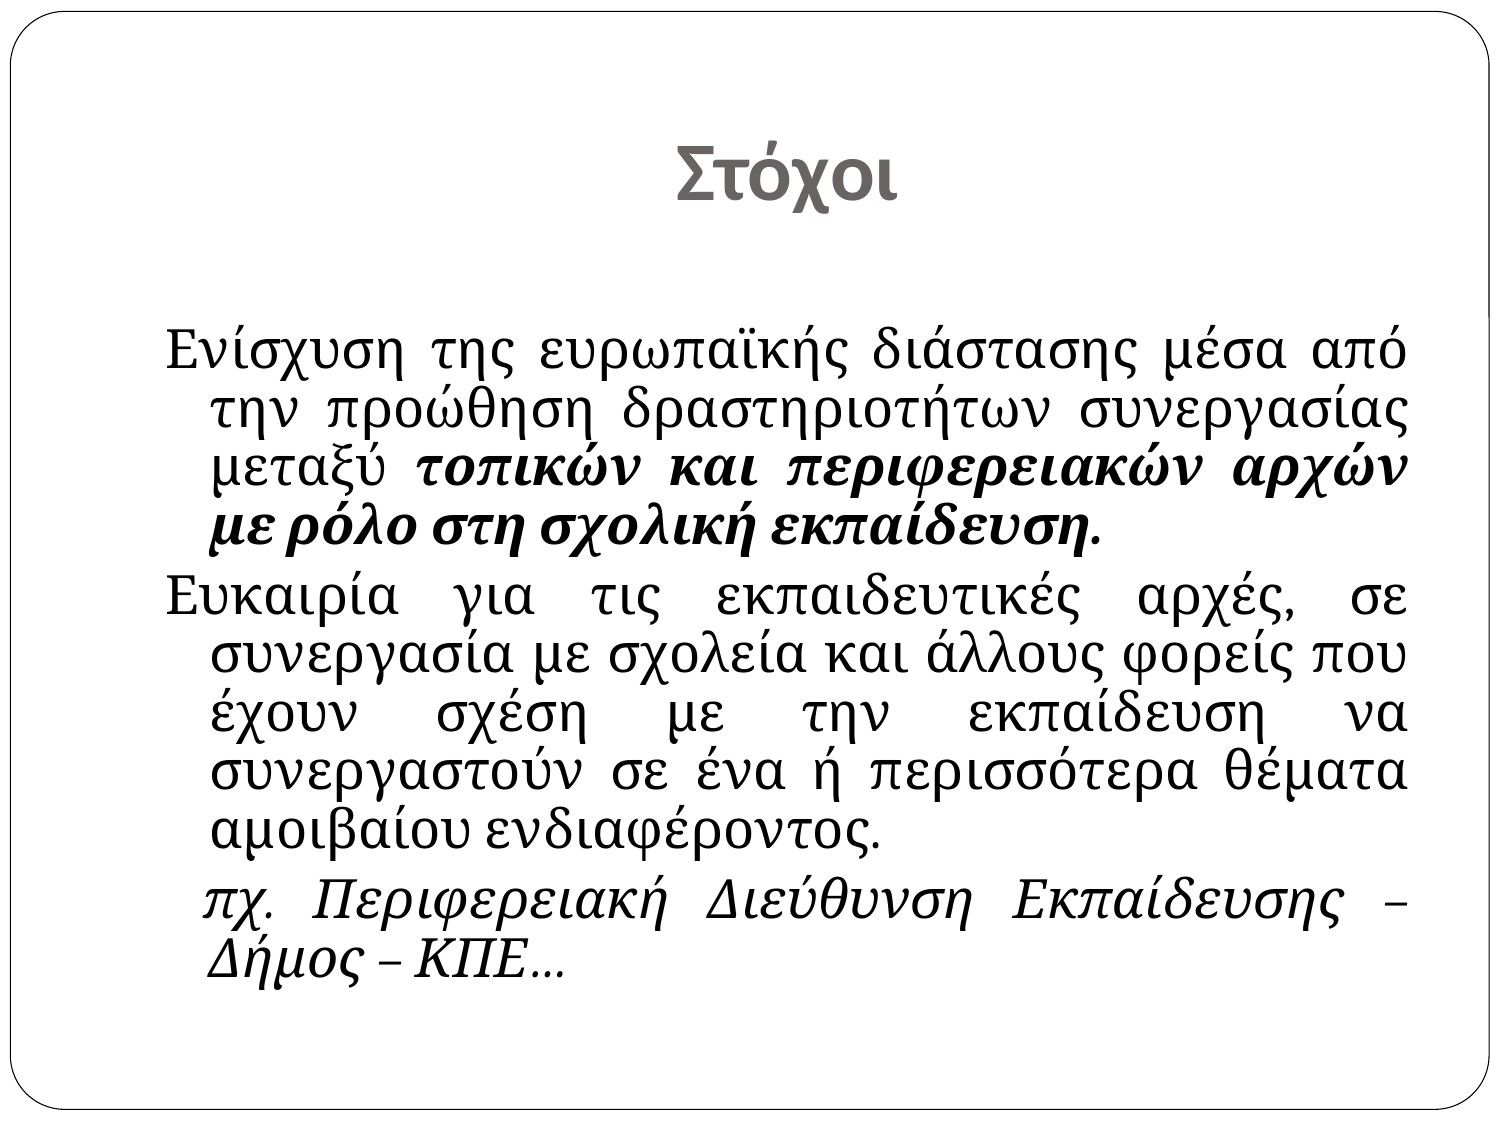

# Στόχοι
Ενίσχυση της ευρωπαϊκής διάστασης μέσα από την προώθηση δραστηριοτήτων συνεργασίας μεταξύ τοπικών και περιφερειακών αρχών με ρόλο στη σχολική εκπαίδευση.
Ευκαιρία για τις εκπαιδευτικές αρχές, σε συνεργασία με σχολεία και άλλους φορείς που έχουν σχέση με την εκπαίδευση να συνεργαστούν σε ένα ή περισσότερα θέματα αμοιβαίου ενδιαφέροντος.
 πχ. Περιφερειακή Διεύθυνση Εκπαίδευσης – Δήμος – ΚΠΕ…